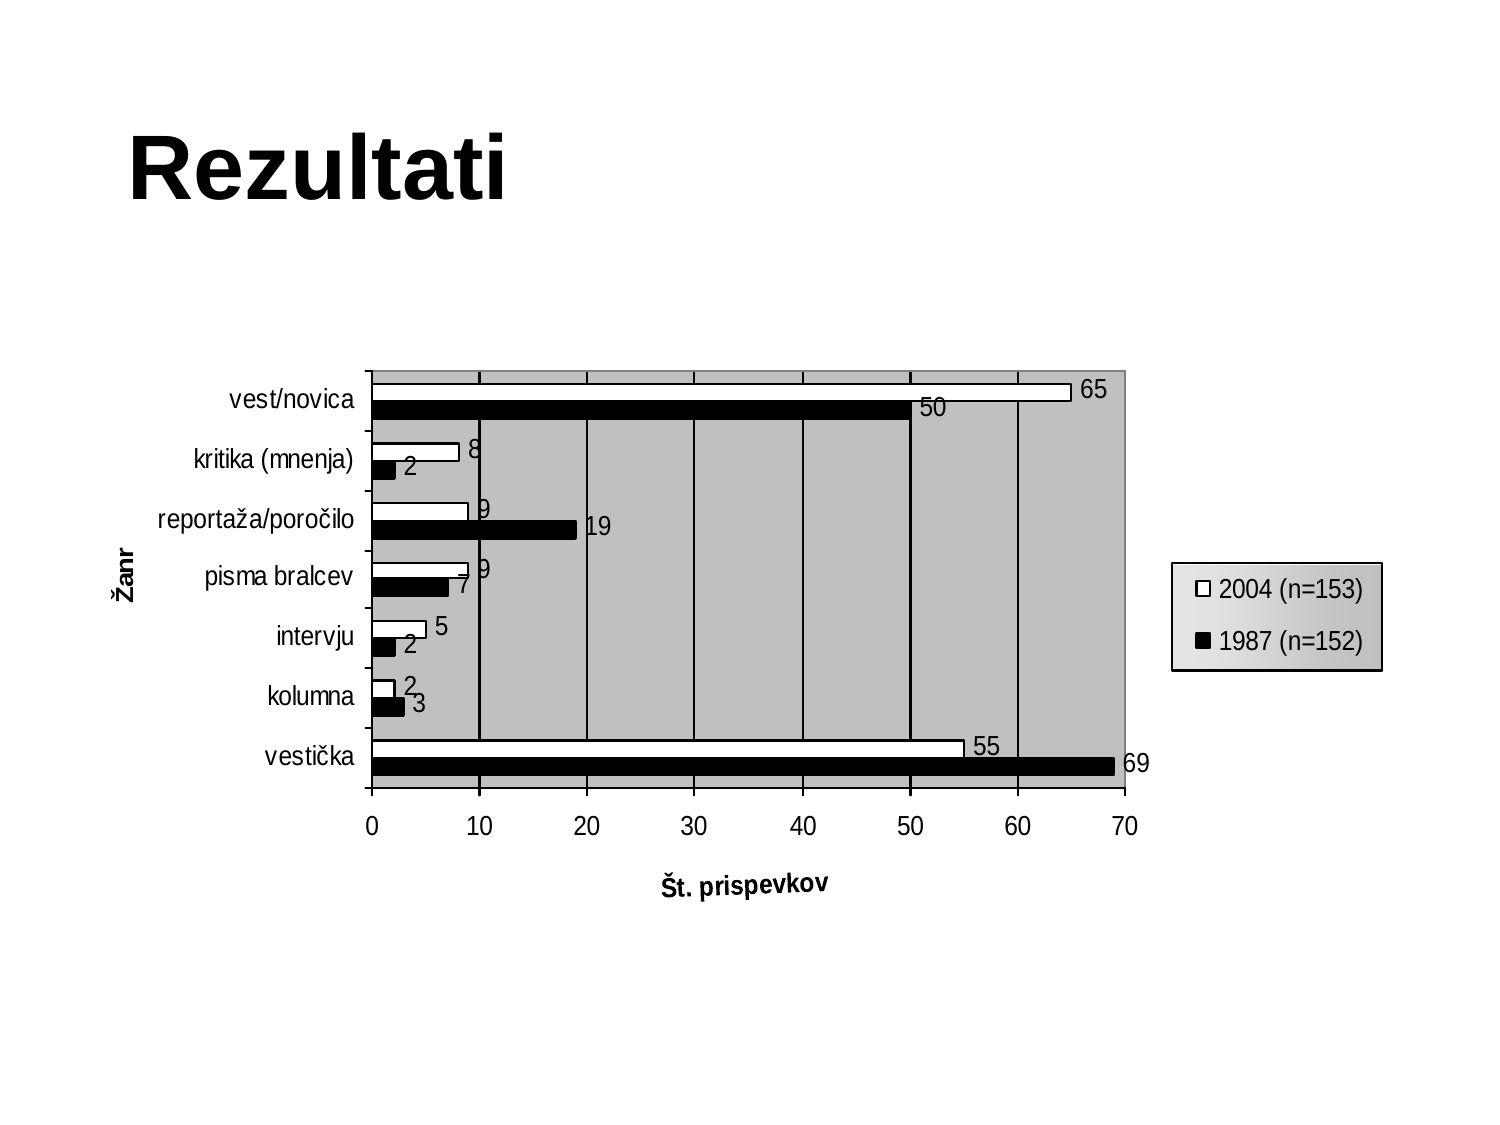

# Rezultati
Primoz Juznic, BINK, FF, Univerza v Ljubljani